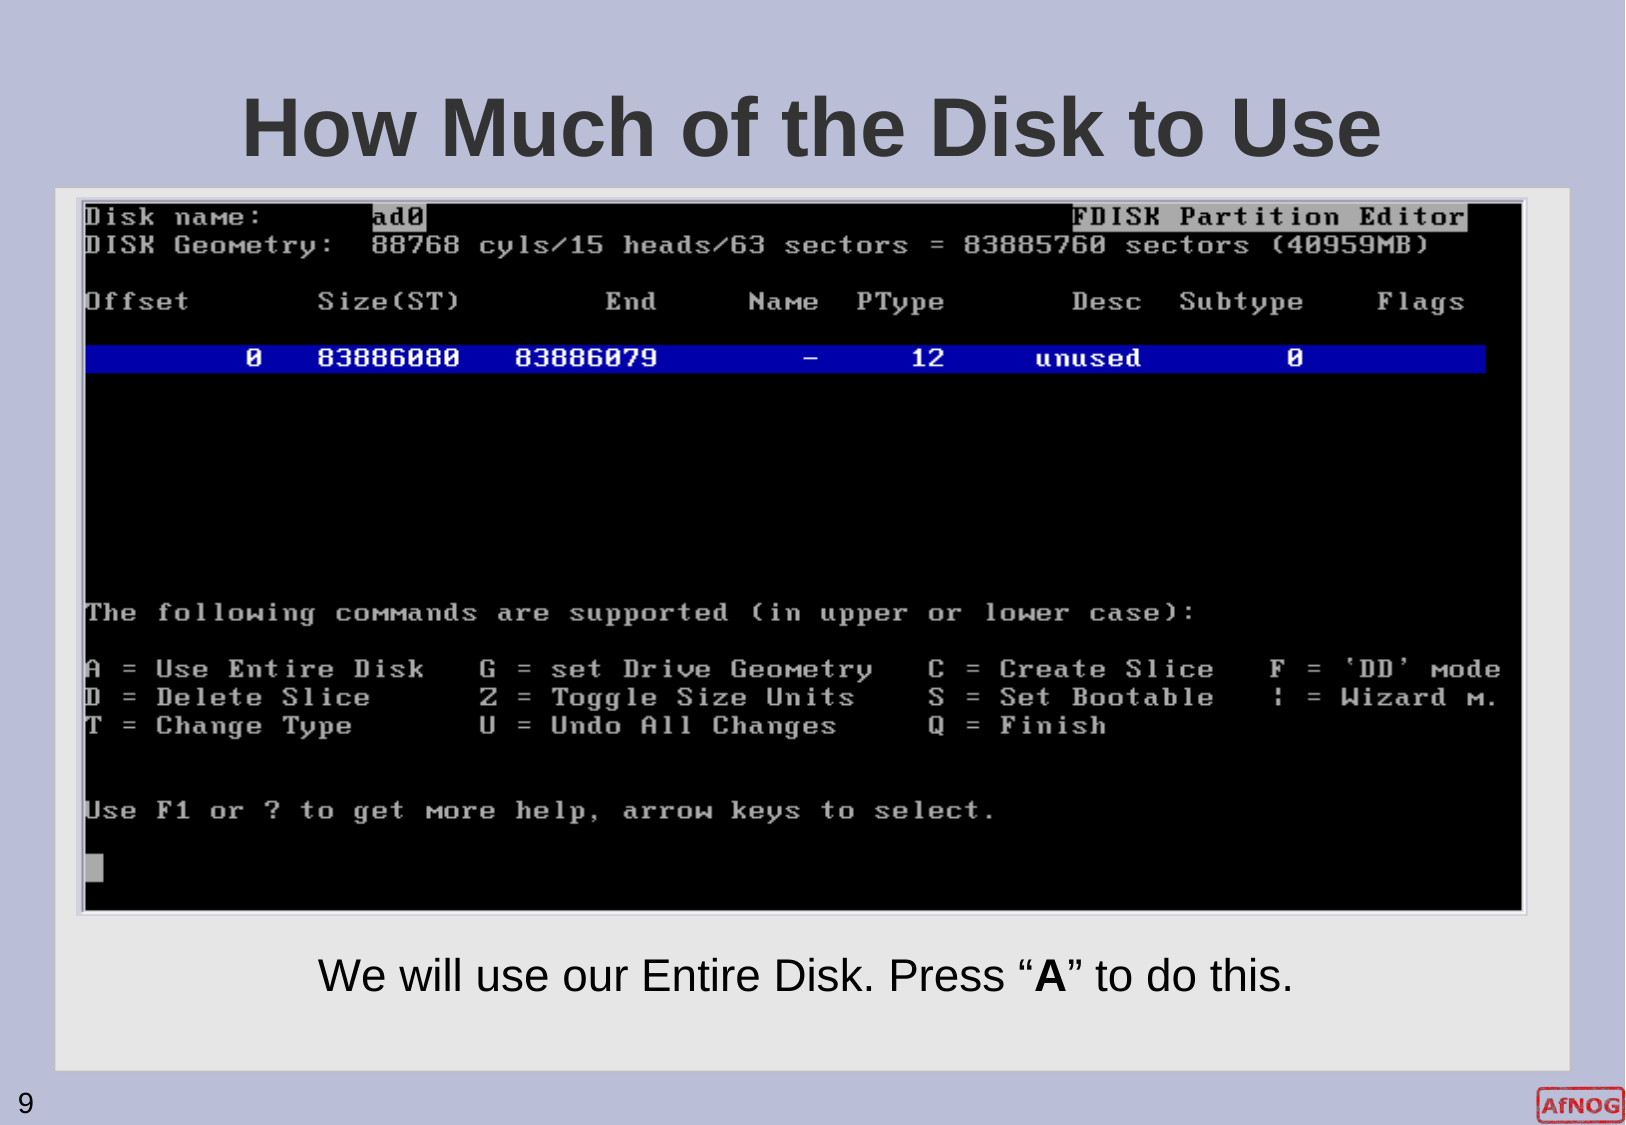

# How Much of the Disk to Use
We will use our Entire Disk. Press “A” to do this.